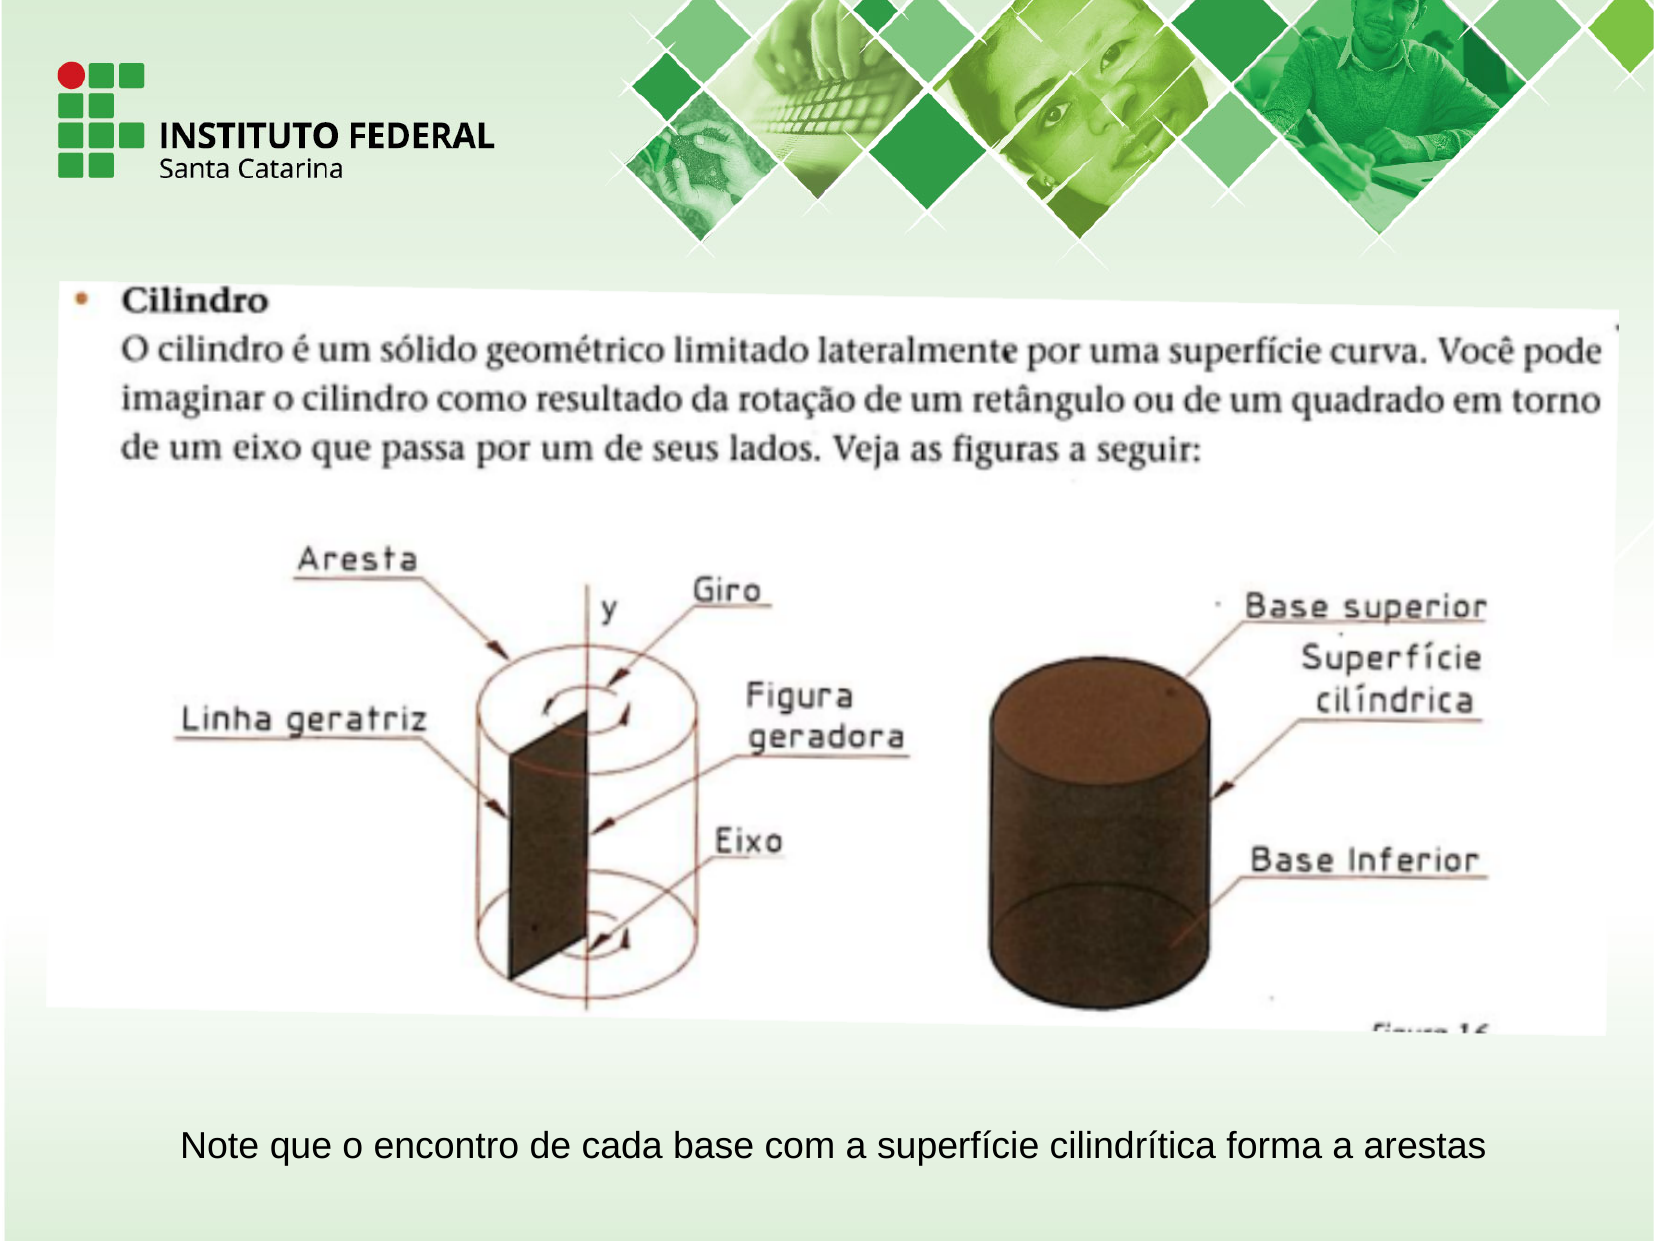

Note que o encontro de cada base com a superfície cilindrítica forma a arestas